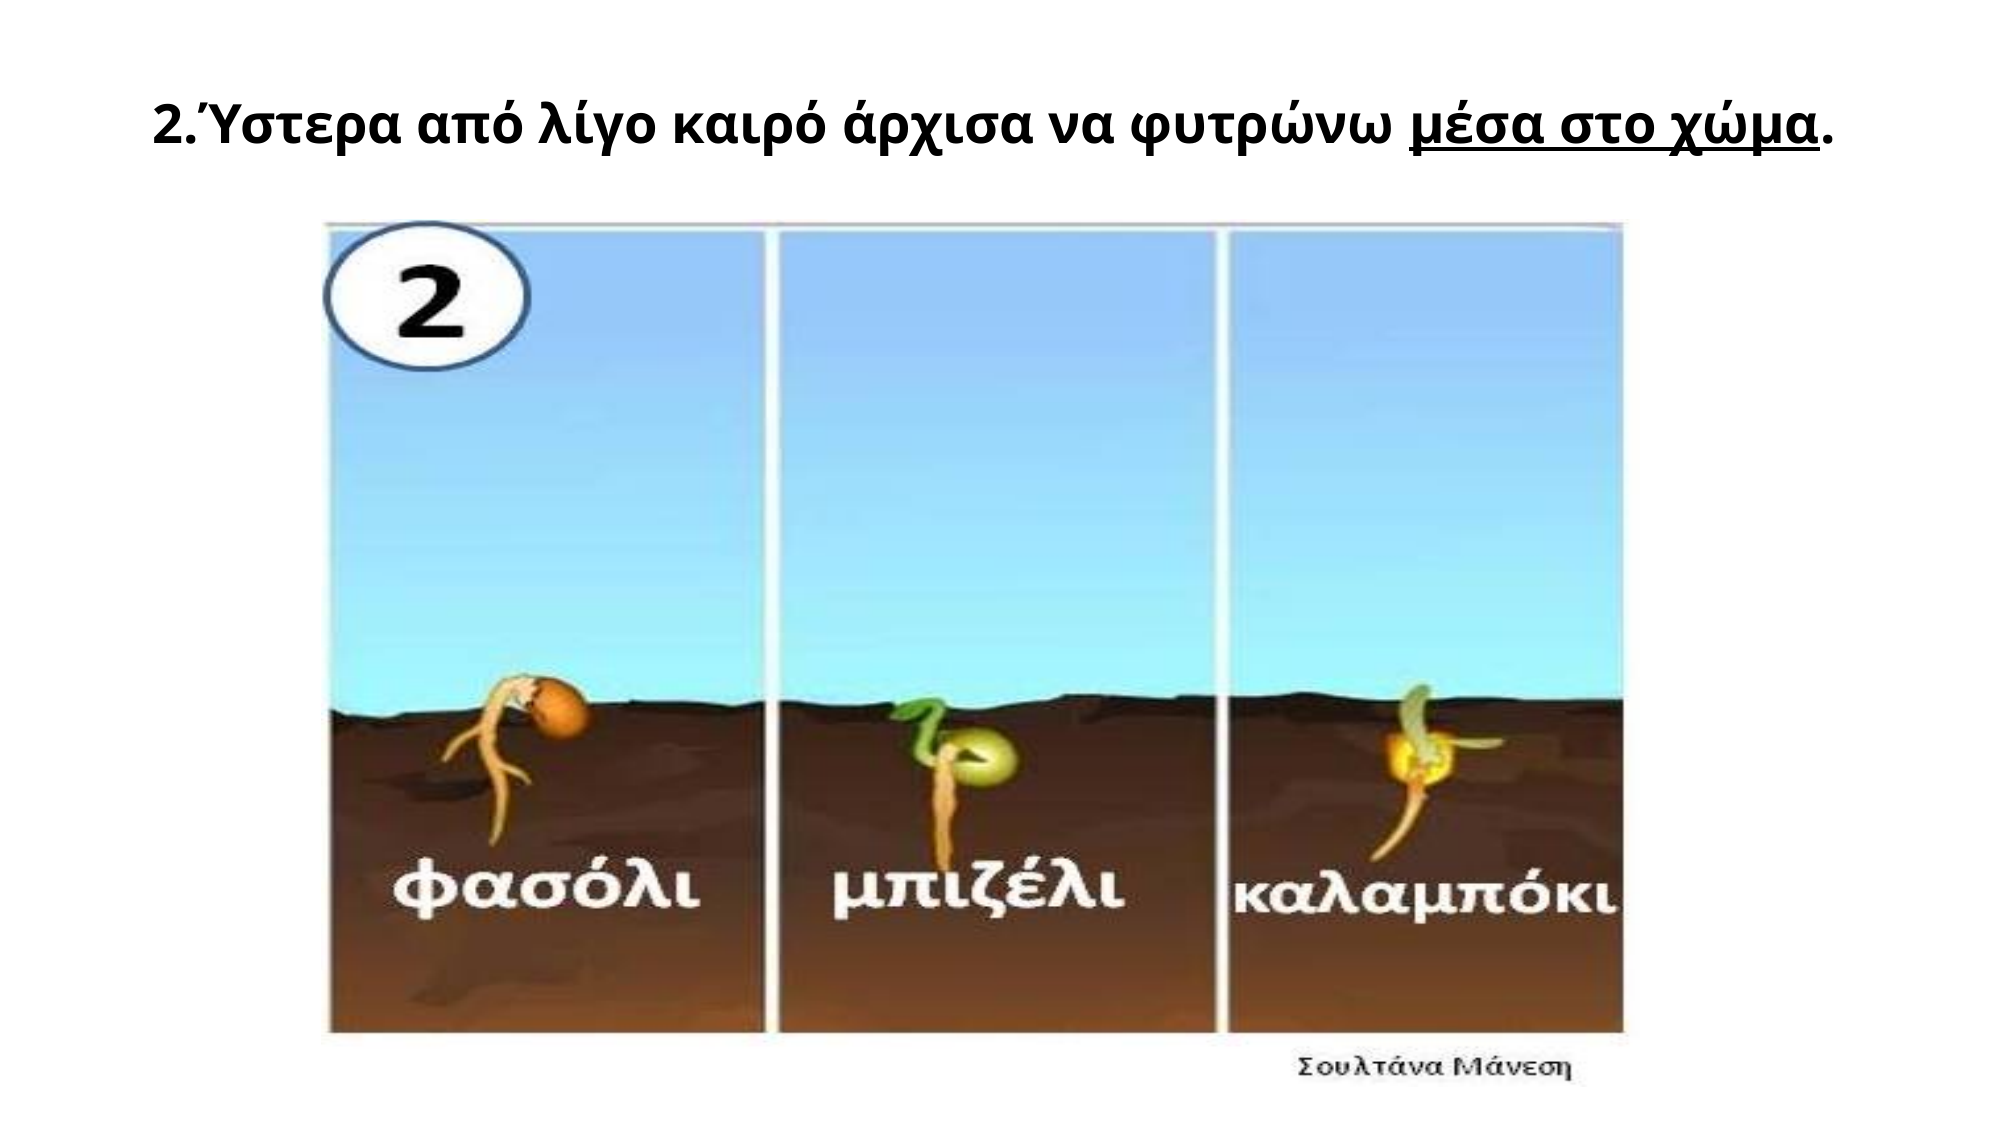

# 2.Ύστερα από λίγο καιρό άρχισα να φυτρώνω μέσα στο χώμα.